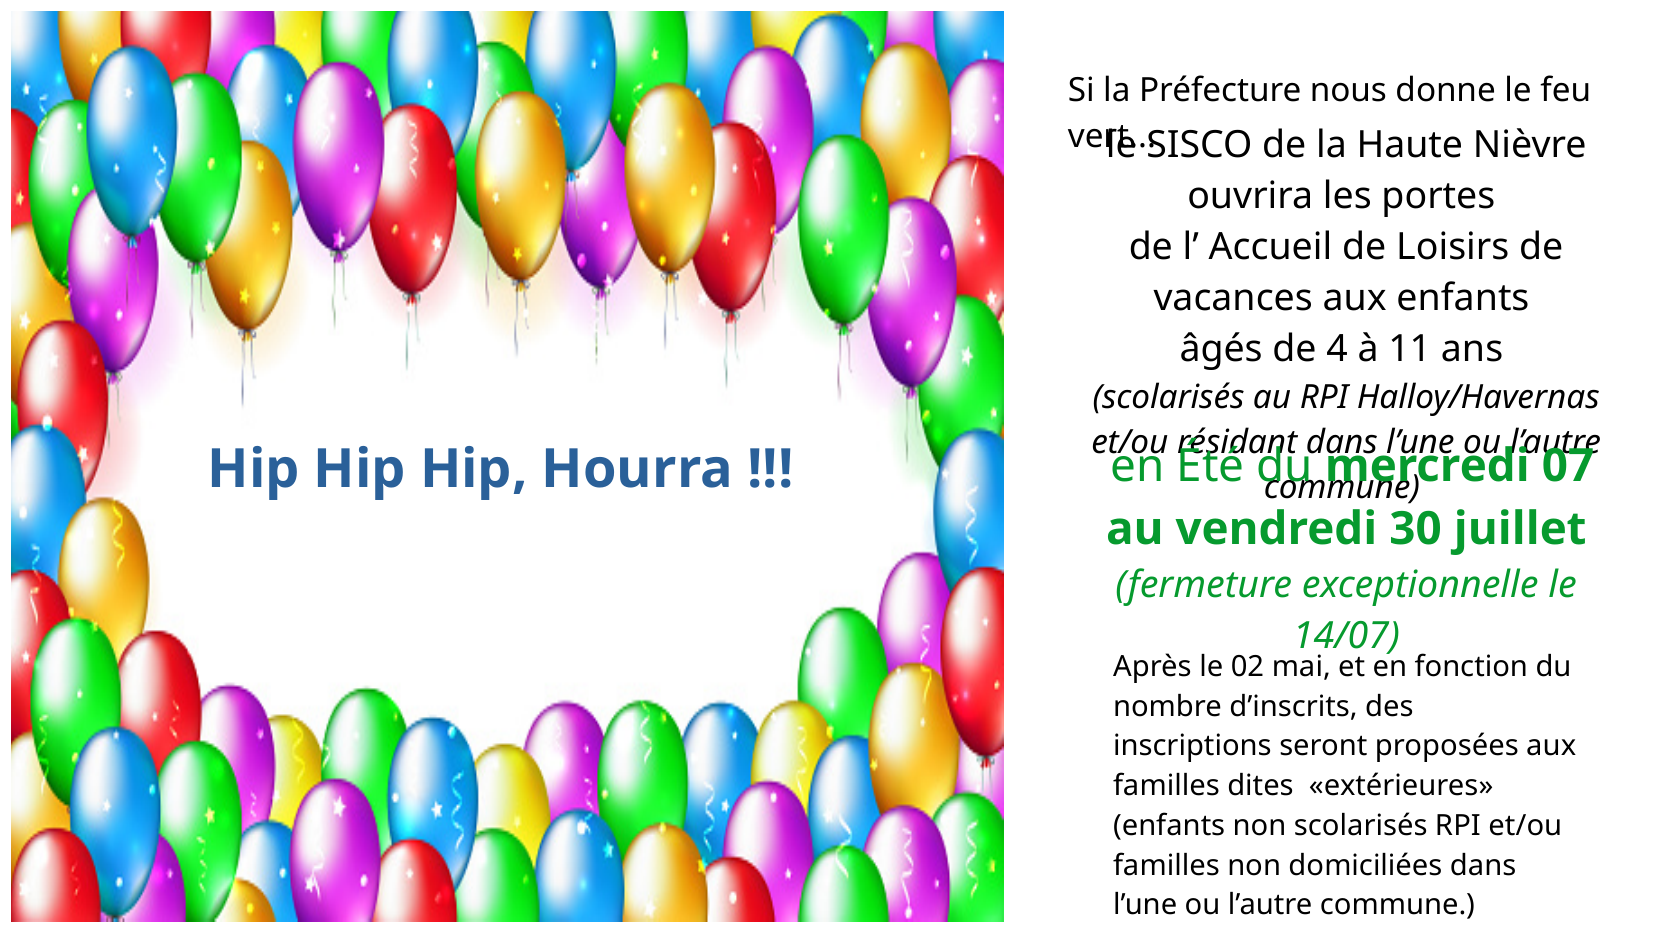

Hip Hip Hip, Hourra !!!
Si la Préfecture nous donne le feu vert...
le SISCO de la Haute Nièvre ouvrira les portes
de l’ Accueil de Loisirs de vacances aux enfants
âgés de 4 à 11 ans
(scolarisés au RPI Halloy/Havernas et/ou résidant dans l’une ou l’autre commune)
 en Été du mercredi 07 au vendredi 30 juillet
(fermeture exceptionnelle le 14/07)
Après le 02 mai, et en fonction du nombre d’inscrits, des inscriptions seront proposées aux familles dites «extérieures» (enfants non scolarisés RPI et/ou familles non domiciliées dans l’une ou l’autre commune.)